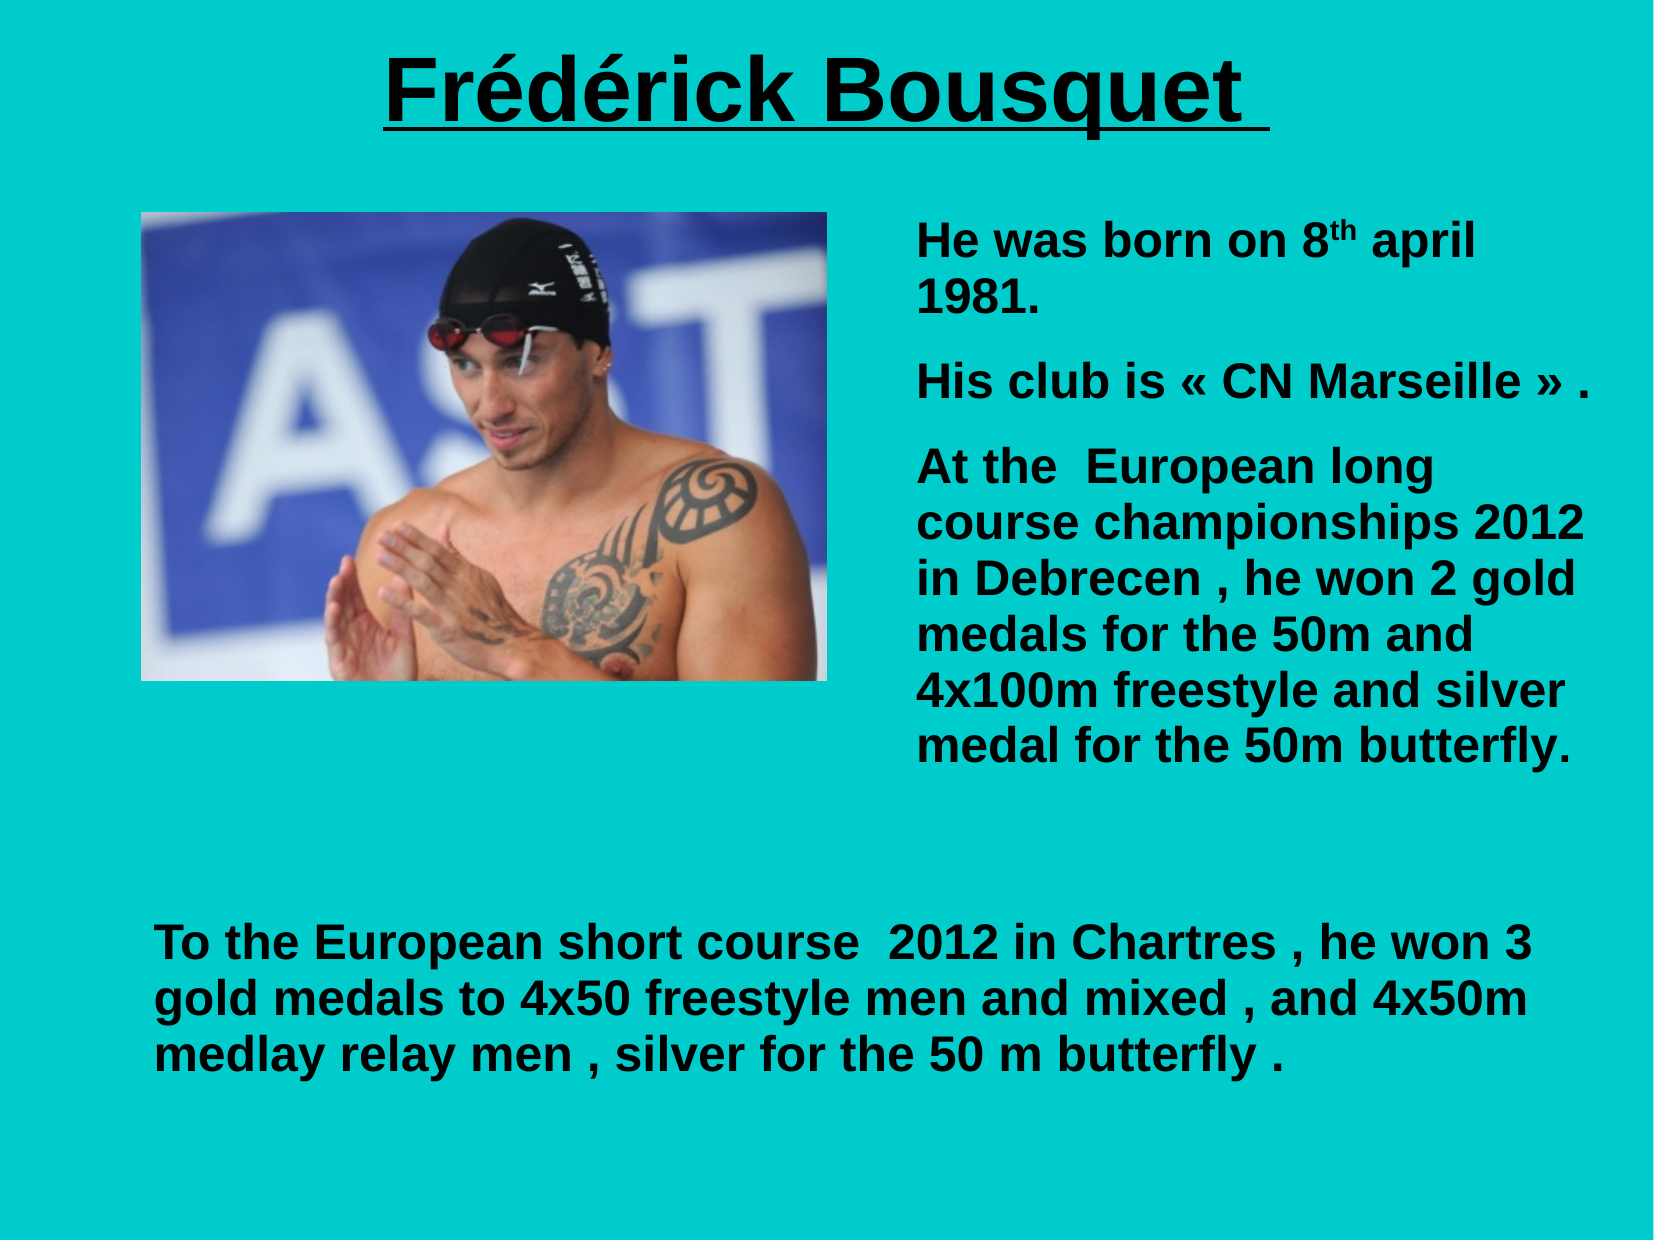

# Frédérick Bousquet
He was born on 8th april 1981.
His club is « CN Marseille » .
At the European long course championships 2012 in Debrecen , he won 2 gold medals for the 50m and 4x100m freestyle and silver medal for the 50m butterfly.
To the European short course 2012 in Chartres , he won 3 gold medals to 4x50 freestyle men and mixed , and 4x50m medlay relay men , silver for the 50 m butterfly .